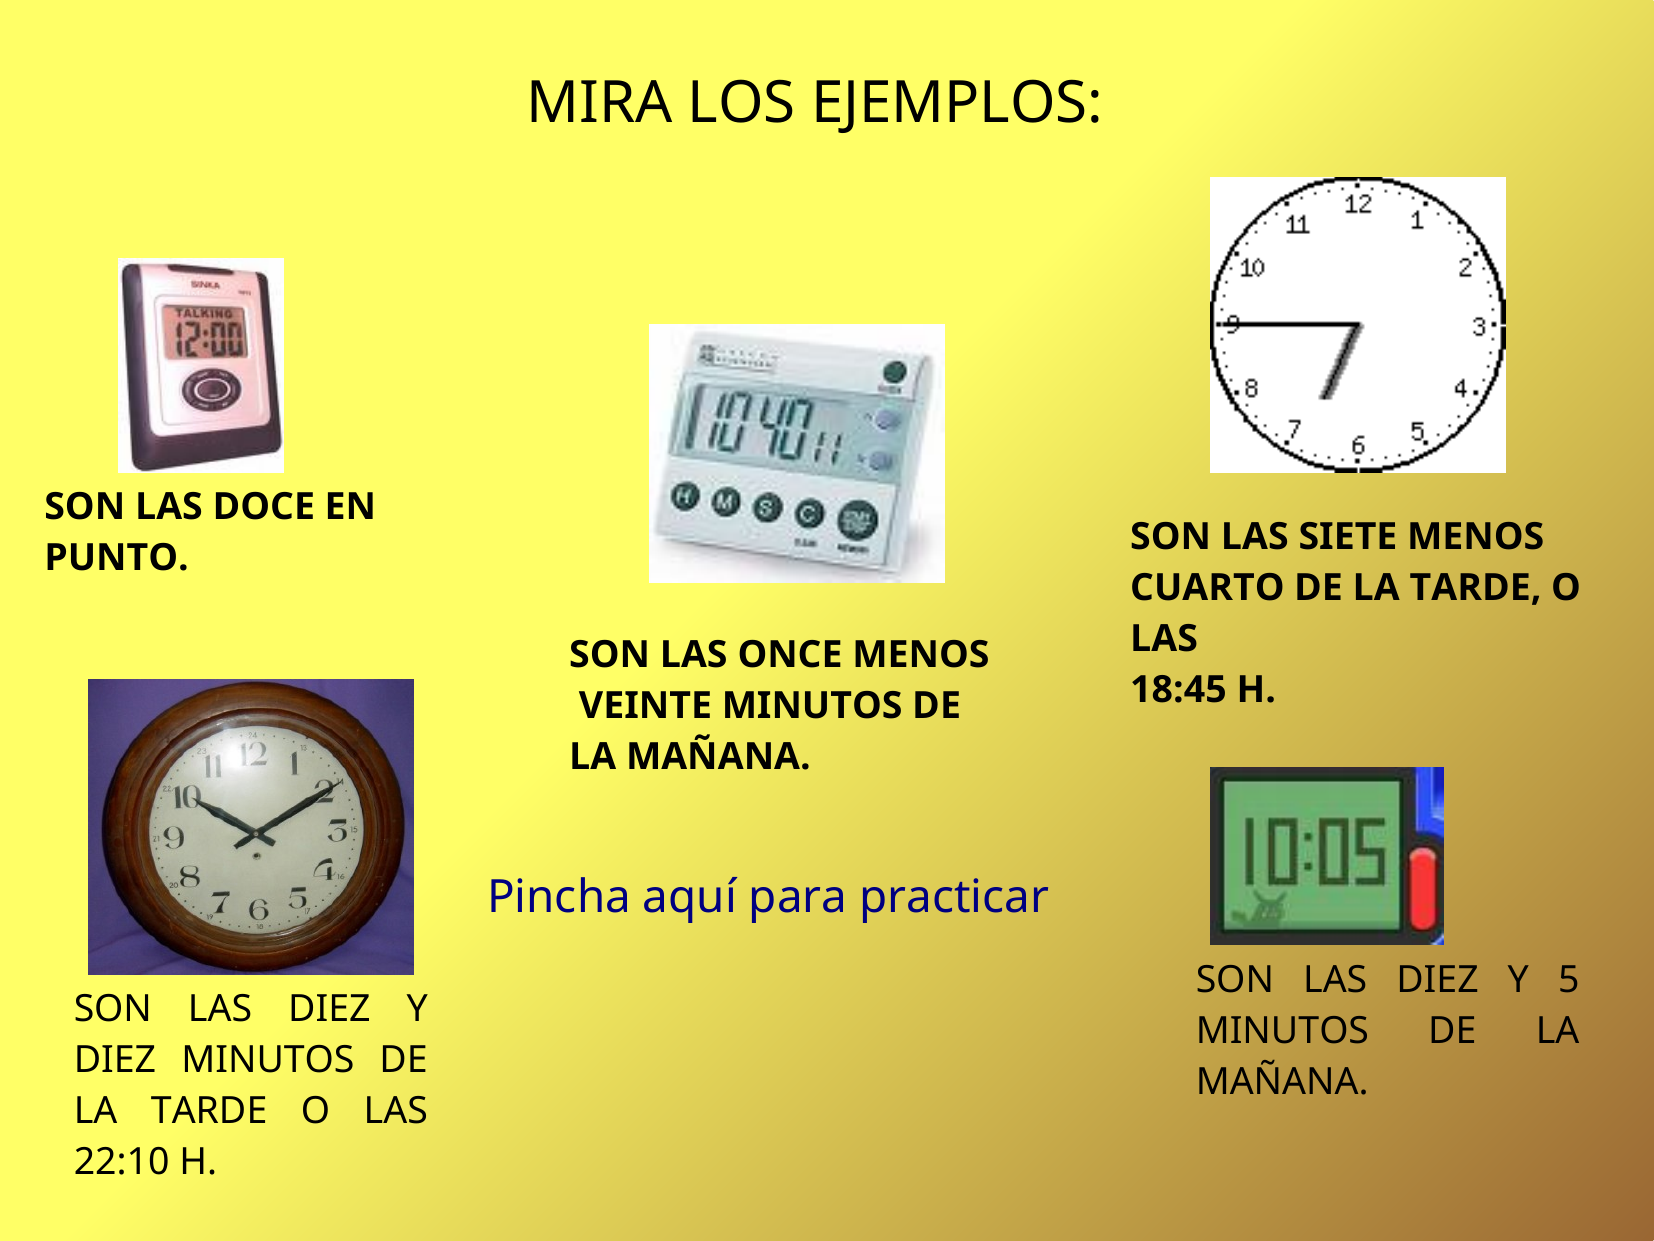

MIRA LOS EJEMPLOS:
SON LAS DOCE EN PUNTO.
SON LAS SIETE MENOS CUARTO DE LA TARDE, O LAS
18:45 H.
SON LAS ONCE MENOS
 VEINTE MINUTOS DE
LA MAÑANA.
Pincha aquí para practicar
SON LAS DIEZ Y 5 MINUTOS DE LA MAÑANA.
SON LAS DIEZ Y DIEZ MINUTOS DE LA TARDE O LAS 22:10 H.